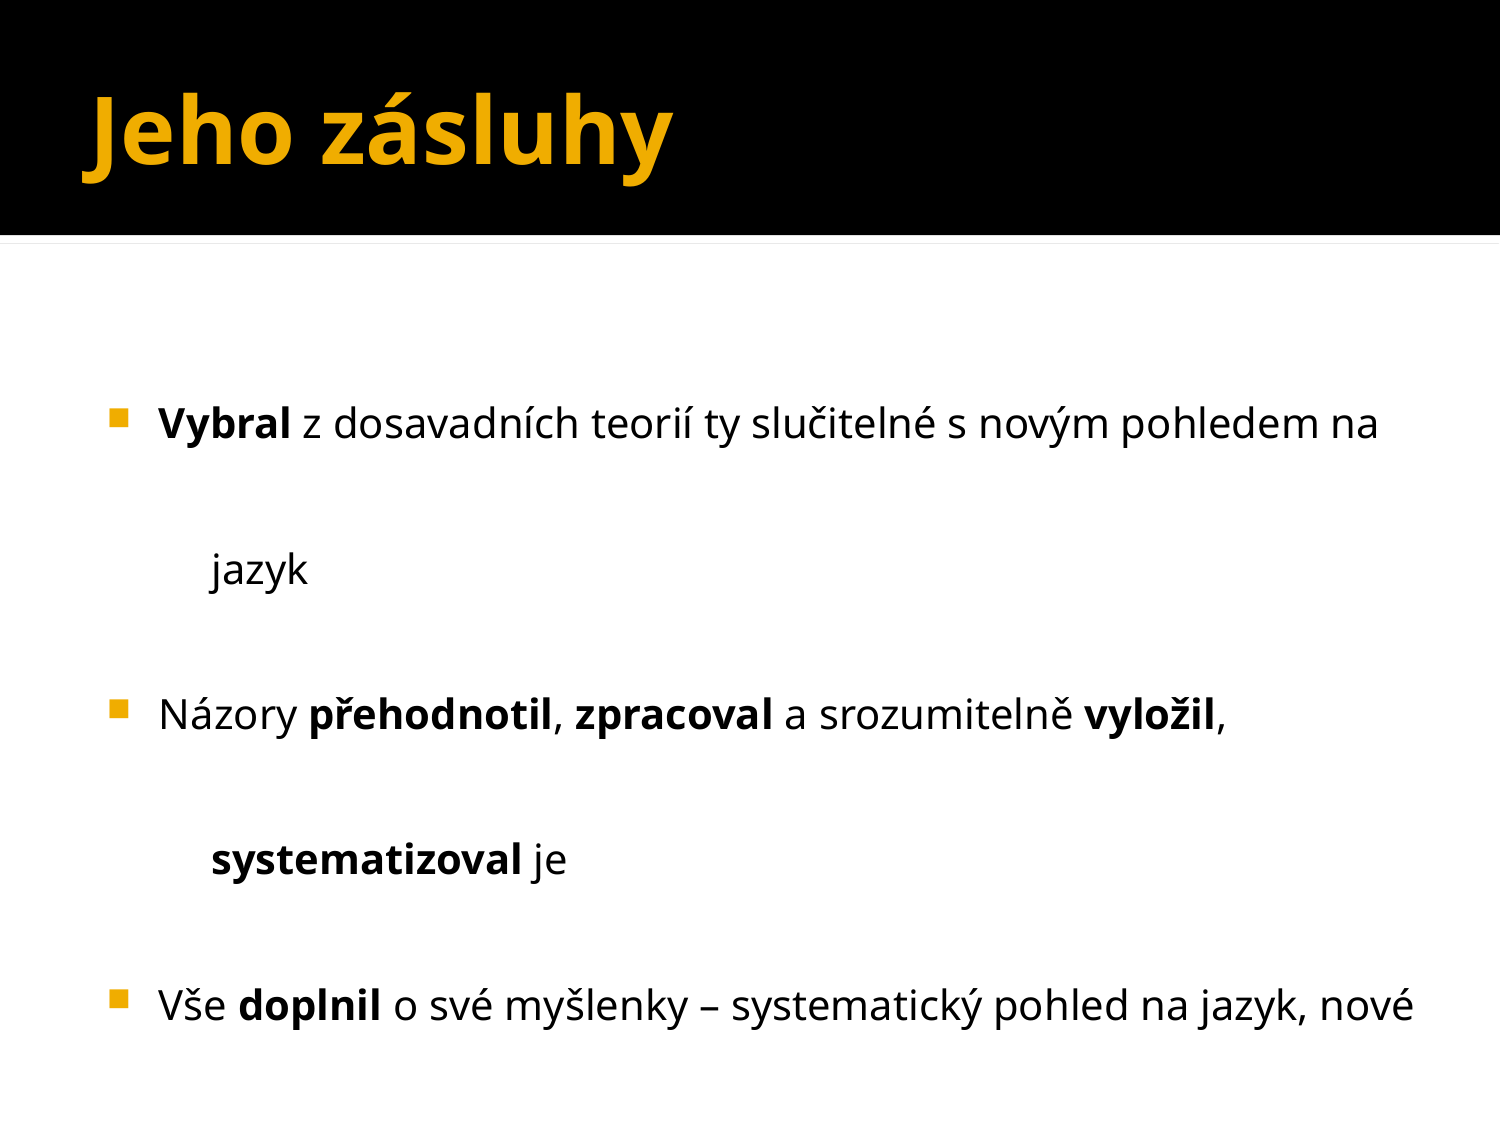

# Jeho zásluhy
Vybral z dosavadních teorií ty slučitelné s novým pohledem na jazyk
Názory přehodnotil, zpracoval a srozumitelně vyložil, systematizoval je
Vše doplnil o své myšlenky – systematický pohled na jazyk, nové hledisko
Ovlivnil následující jazykovědné směry